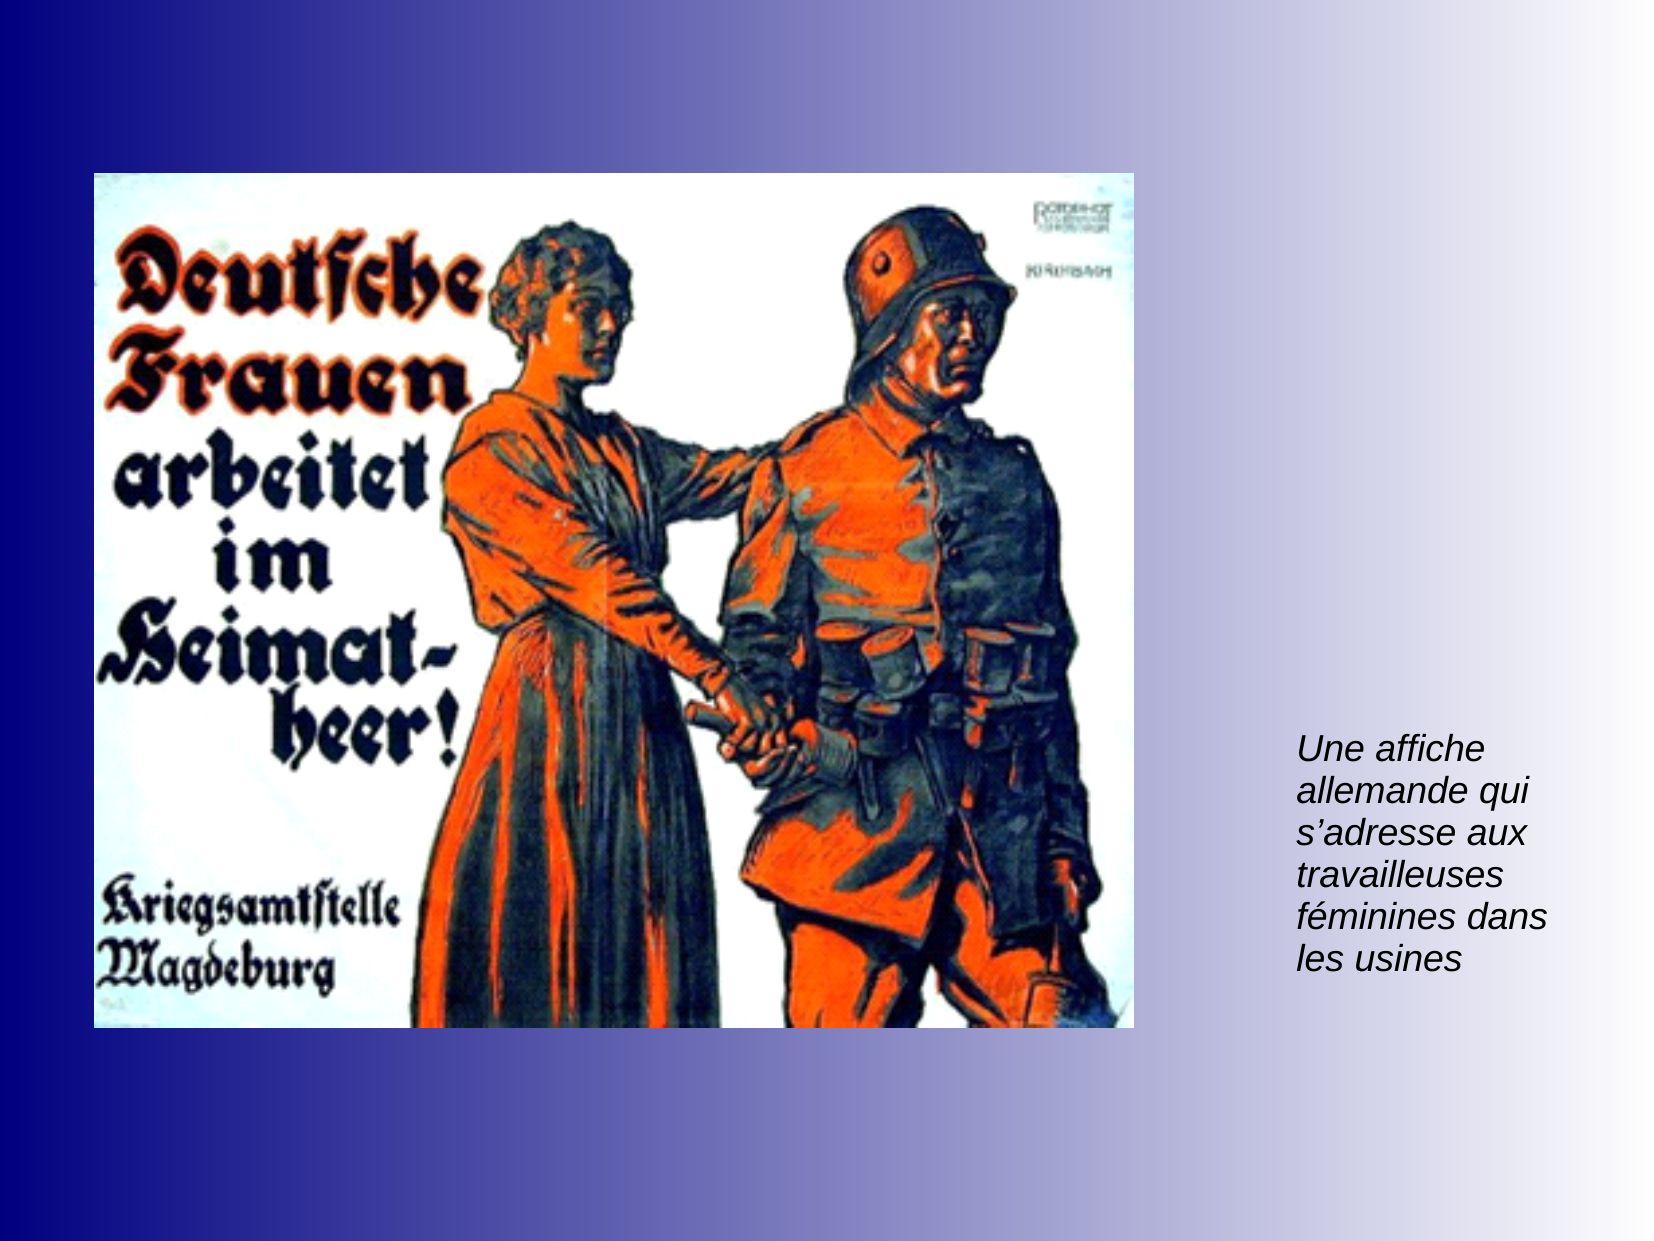

Une affiche allemande qui s’adresse aux travailleuses féminines dans les usines